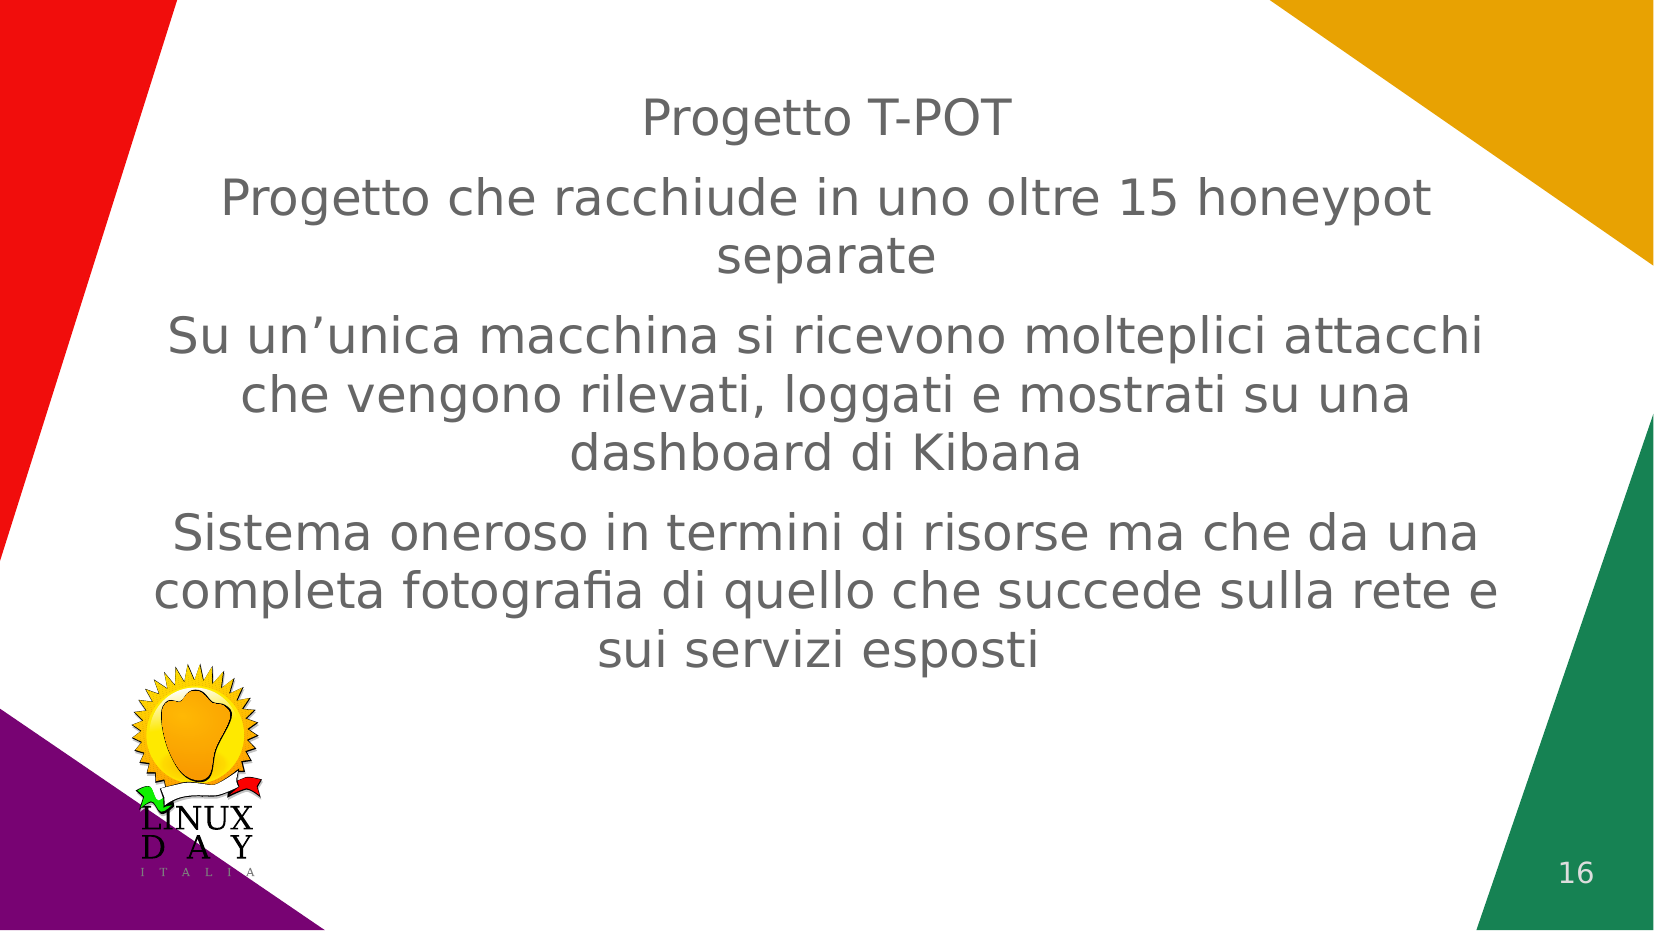

# Progetto T-POT
Progetto che racchiude in uno oltre 15 honeypot separate
Su un’unica macchina si ricevono molteplici attacchi che vengono rilevati, loggati e mostrati su una dashboard di Kibana
Sistema oneroso in termini di risorse ma che da una completa fotografia di quello che succede sulla rete e sui servizi esposti
16